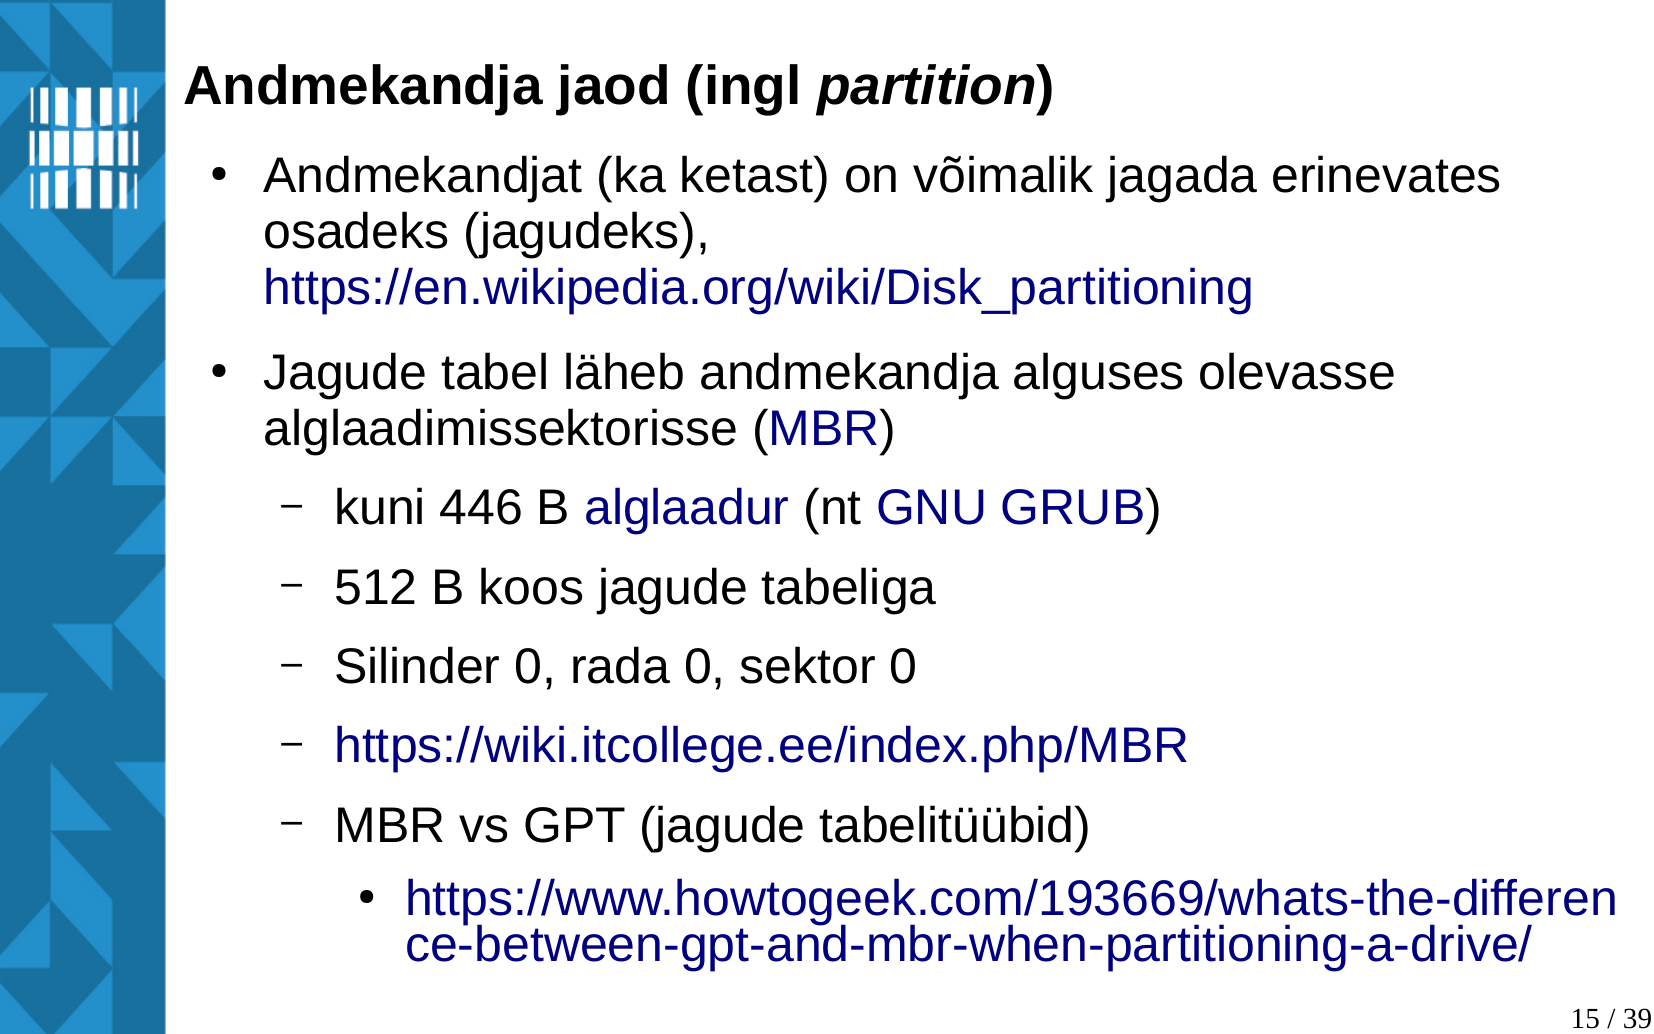

# Andmekandja jaod (ingl partition)
Andmekandjat (ka ketast) on võimalik jagada erinevates osadeks (jagudeks), https://en.wikipedia.org/wiki/Disk_partitioning
Jagude tabel läheb andmekandja alguses olevasse alglaadimissektorisse (MBR)
kuni 446 B alglaadur (nt GNU GRUB)
512 B koos jagude tabeliga
Silinder 0, rada 0, sektor 0
https://wiki.itcollege.ee/index.php/MBR
MBR vs GPT (jagude tabelitüübid)
https://www.howtogeek.com/193669/whats-the-difference-between-gpt-and-mbr-when-partitioning-a-drive/
15